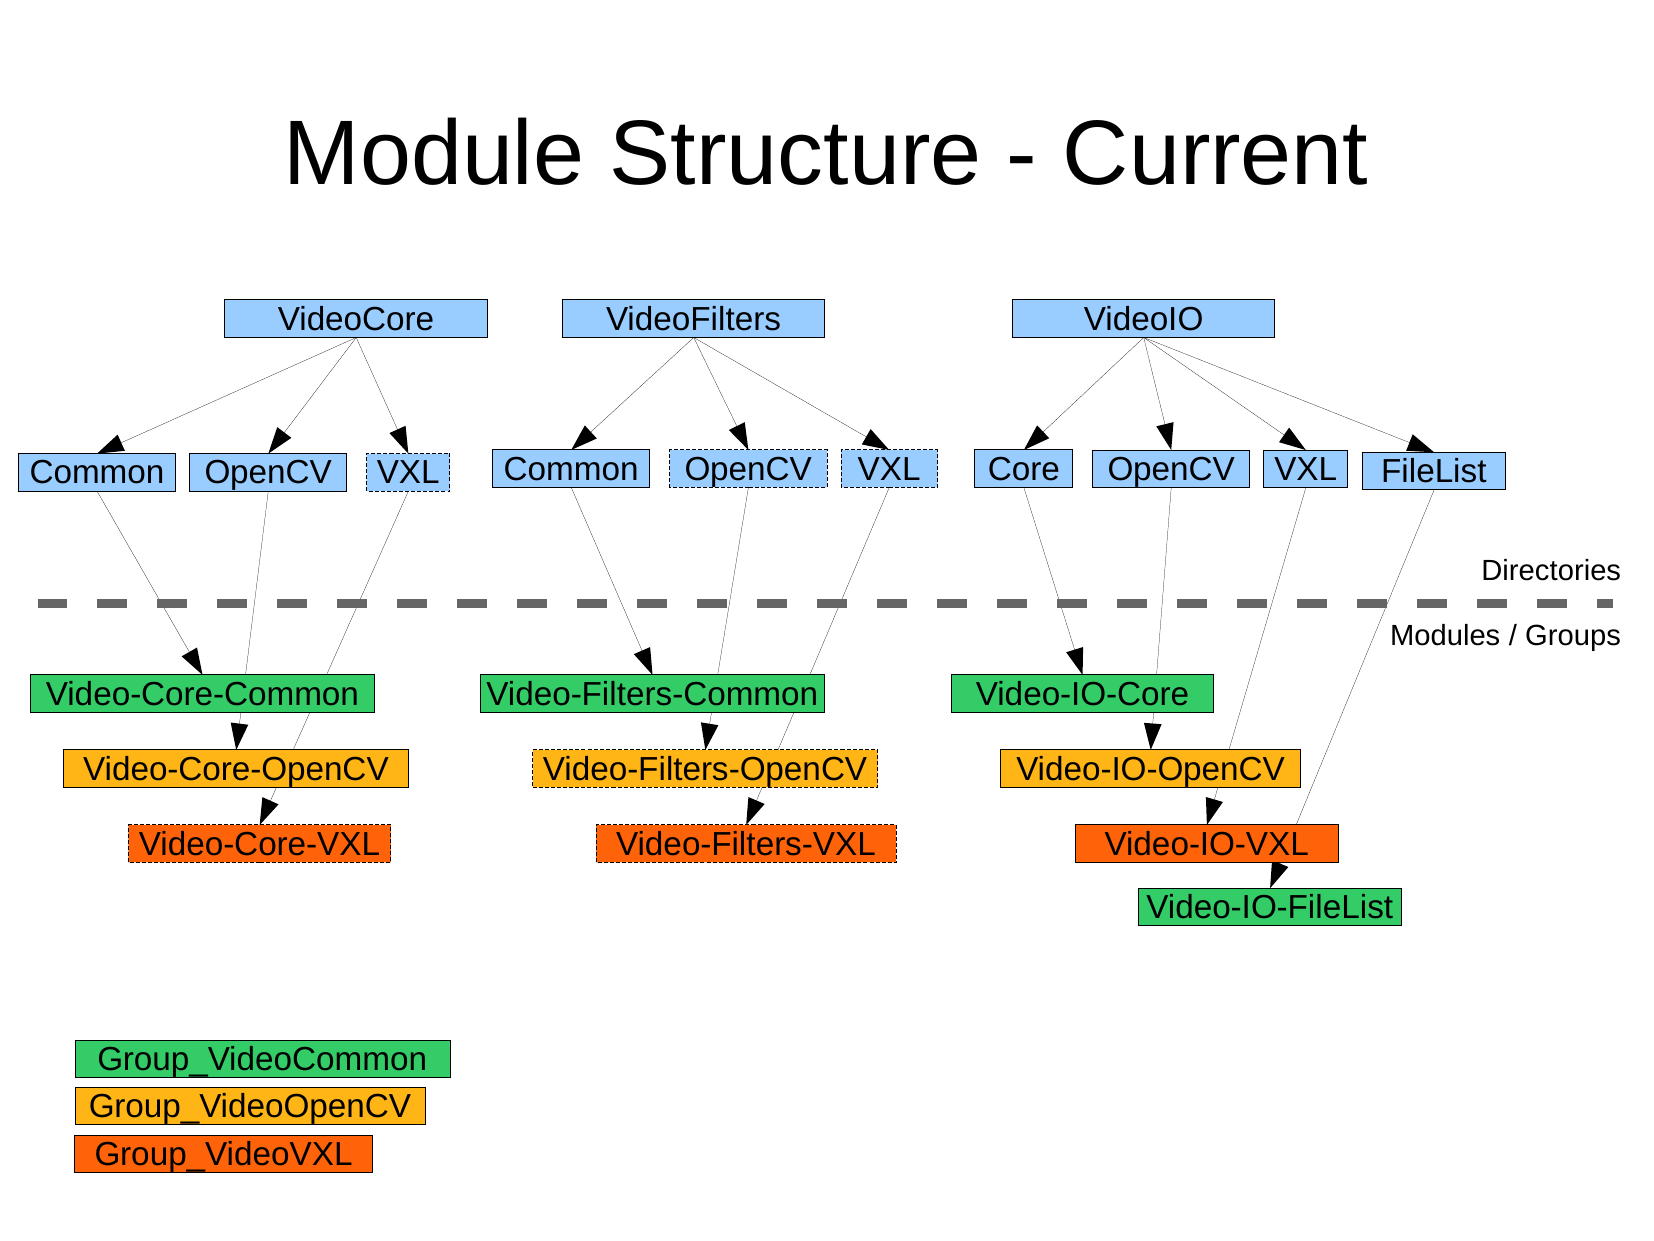

# Module Structure - Current
VideoCore
VideoFilters
VideoIO
Common
OpenCV
VXL
Core
OpenCV
VXL
FileList
Common
OpenCV
VXL
Directories
Modules / Groups
Video-Core-Common
Video-Filters-Common
Video-IO-Core
Video-Core-OpenCV
Video-Filters-OpenCV
Video-IO-OpenCV
Video-Core-VXL
Video-Filters-VXL
Video-IO-VXL
Video-IO-FileList
Group_VideoCommon
Group_VideoOpenCV
Group_VideoVXL